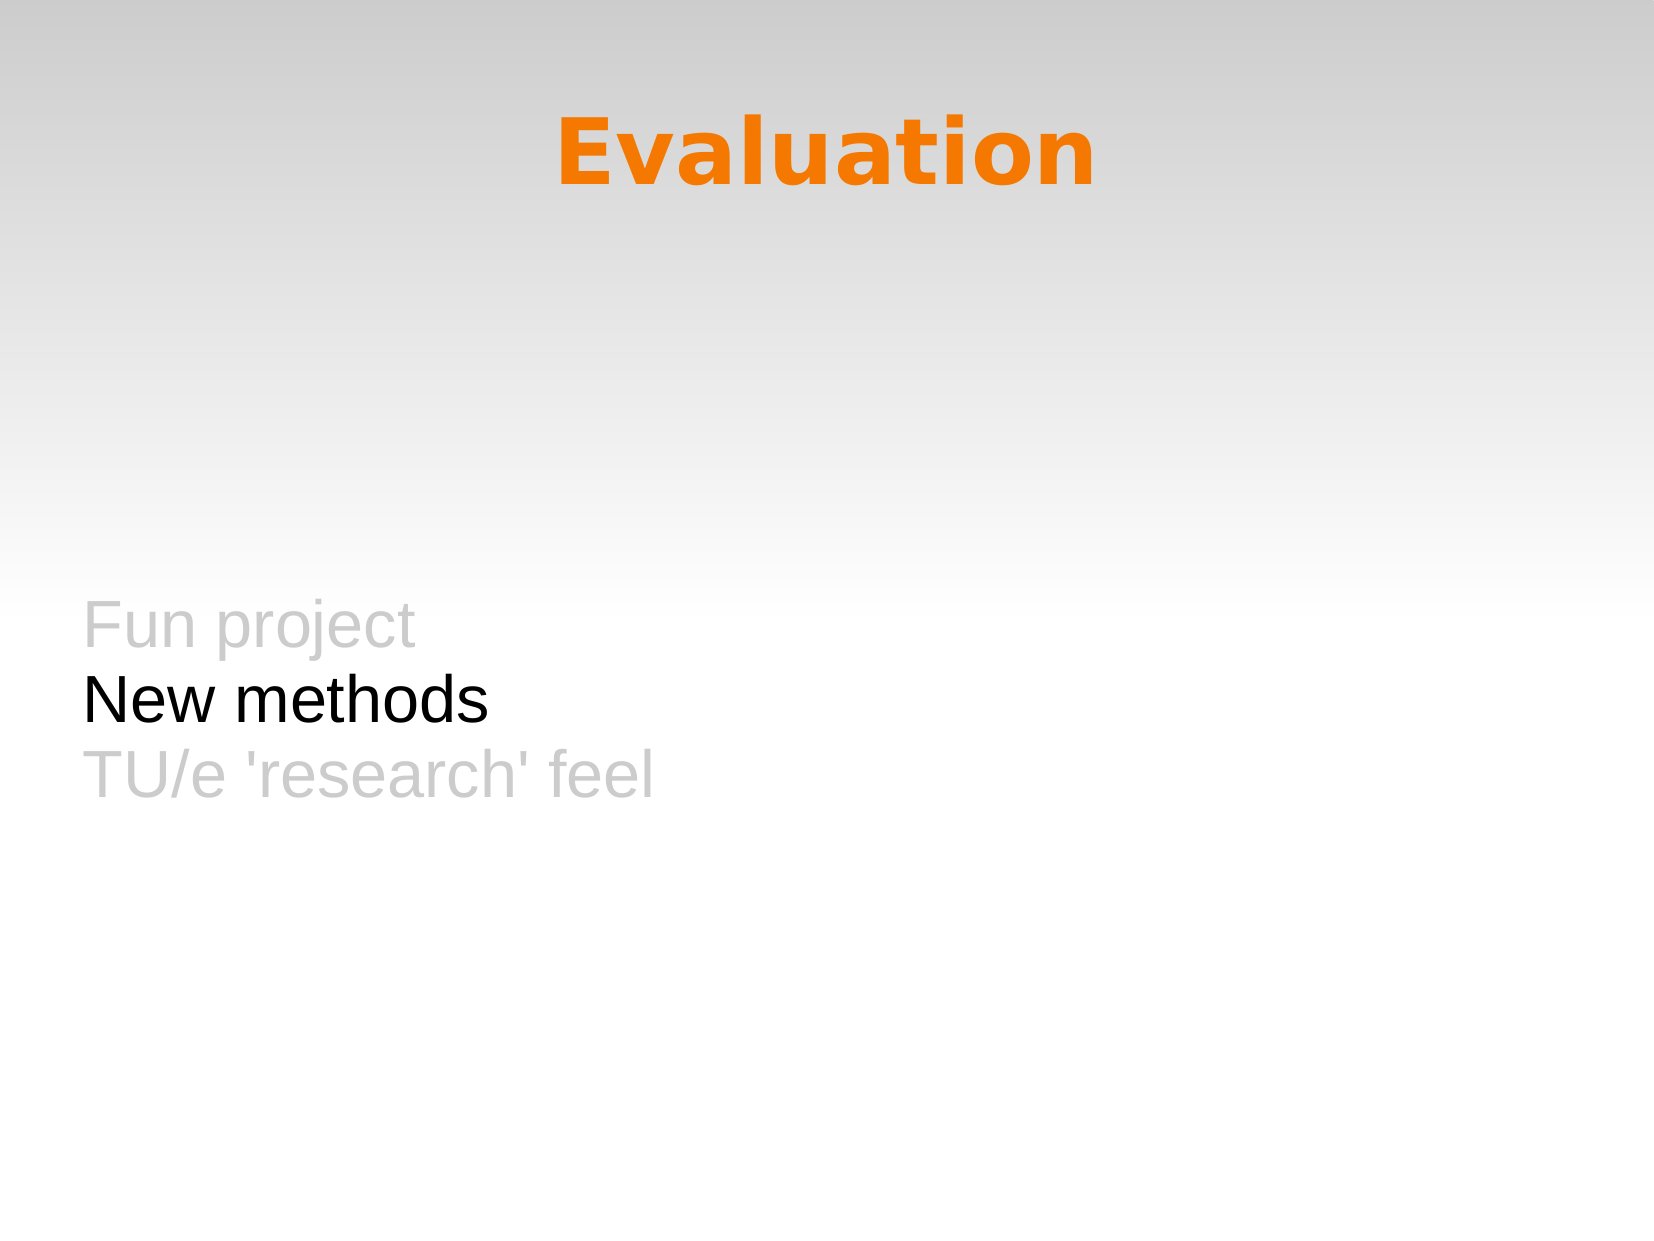

# Evaluation
Fun project
New methods
TU/e 'research' feel